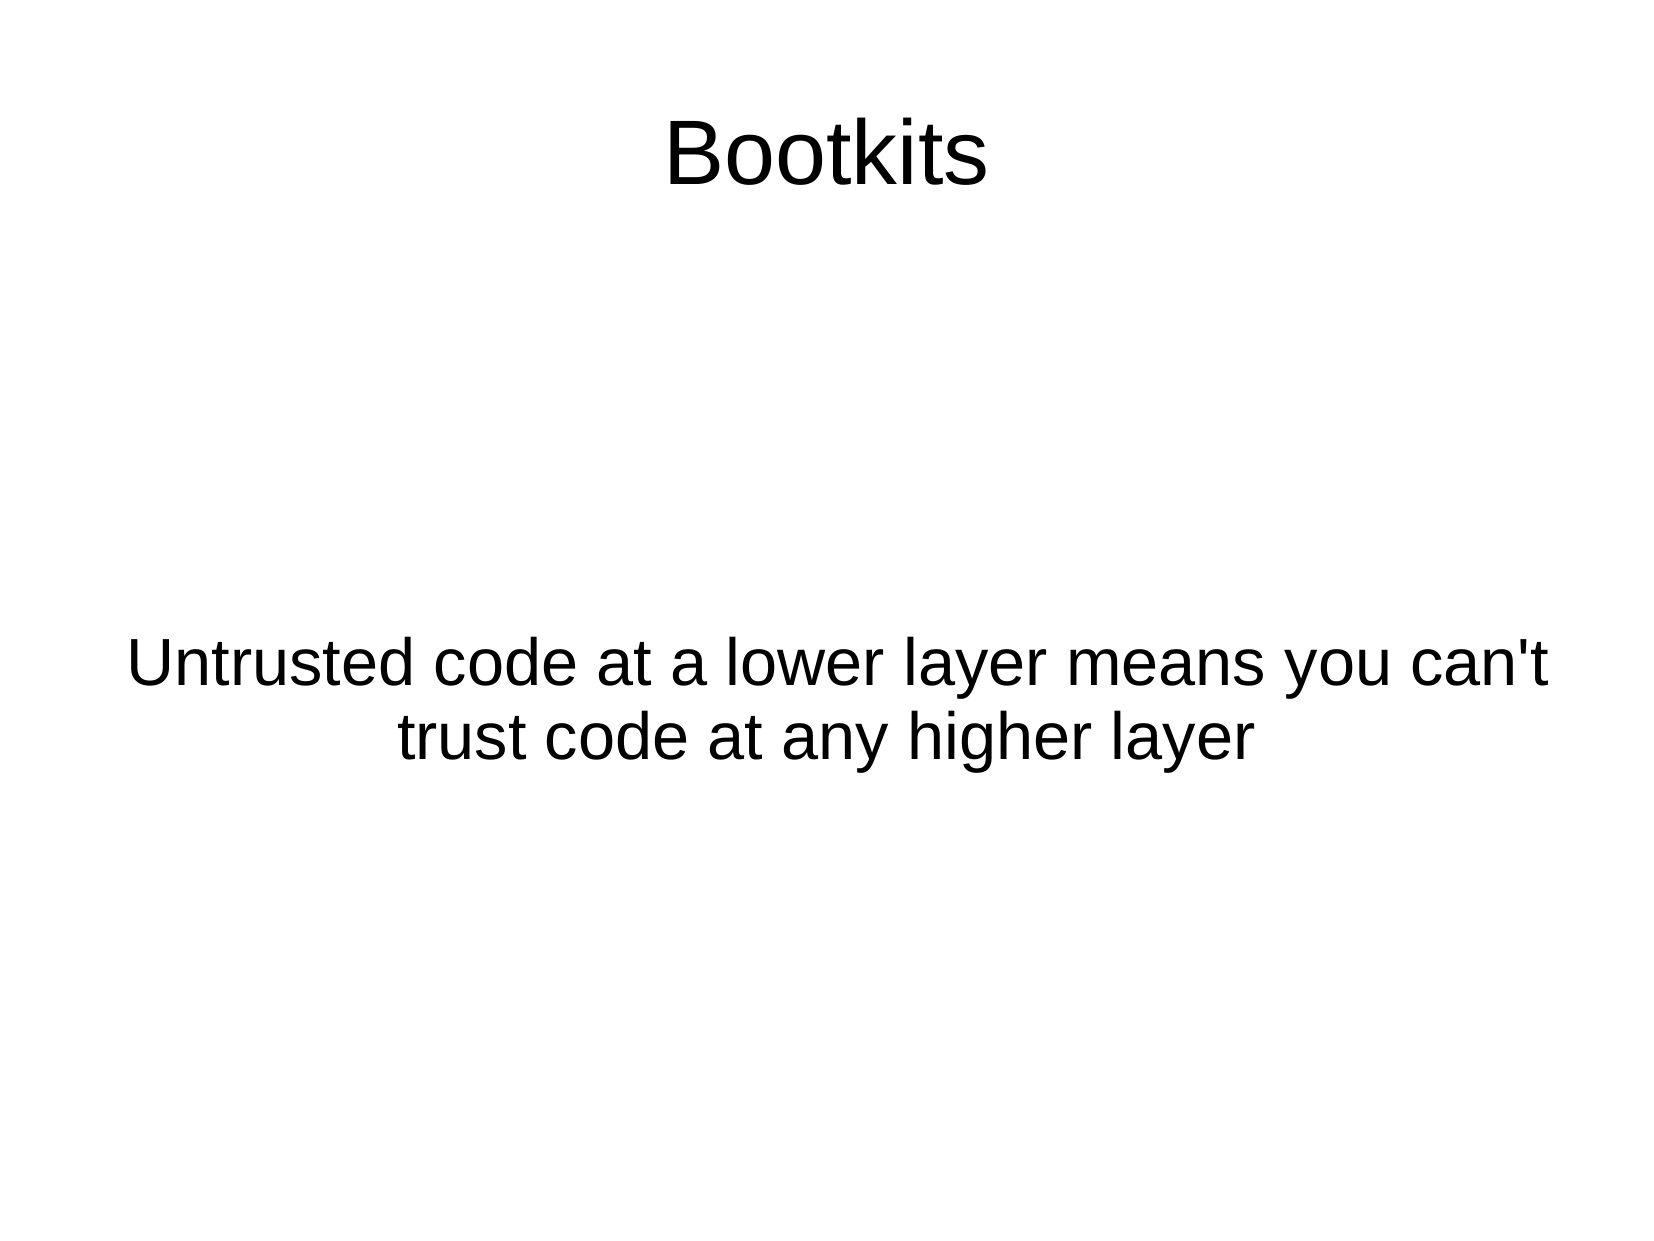

# Bootkits
Untrusted code at a lower layer means you can't trust code at any higher layer